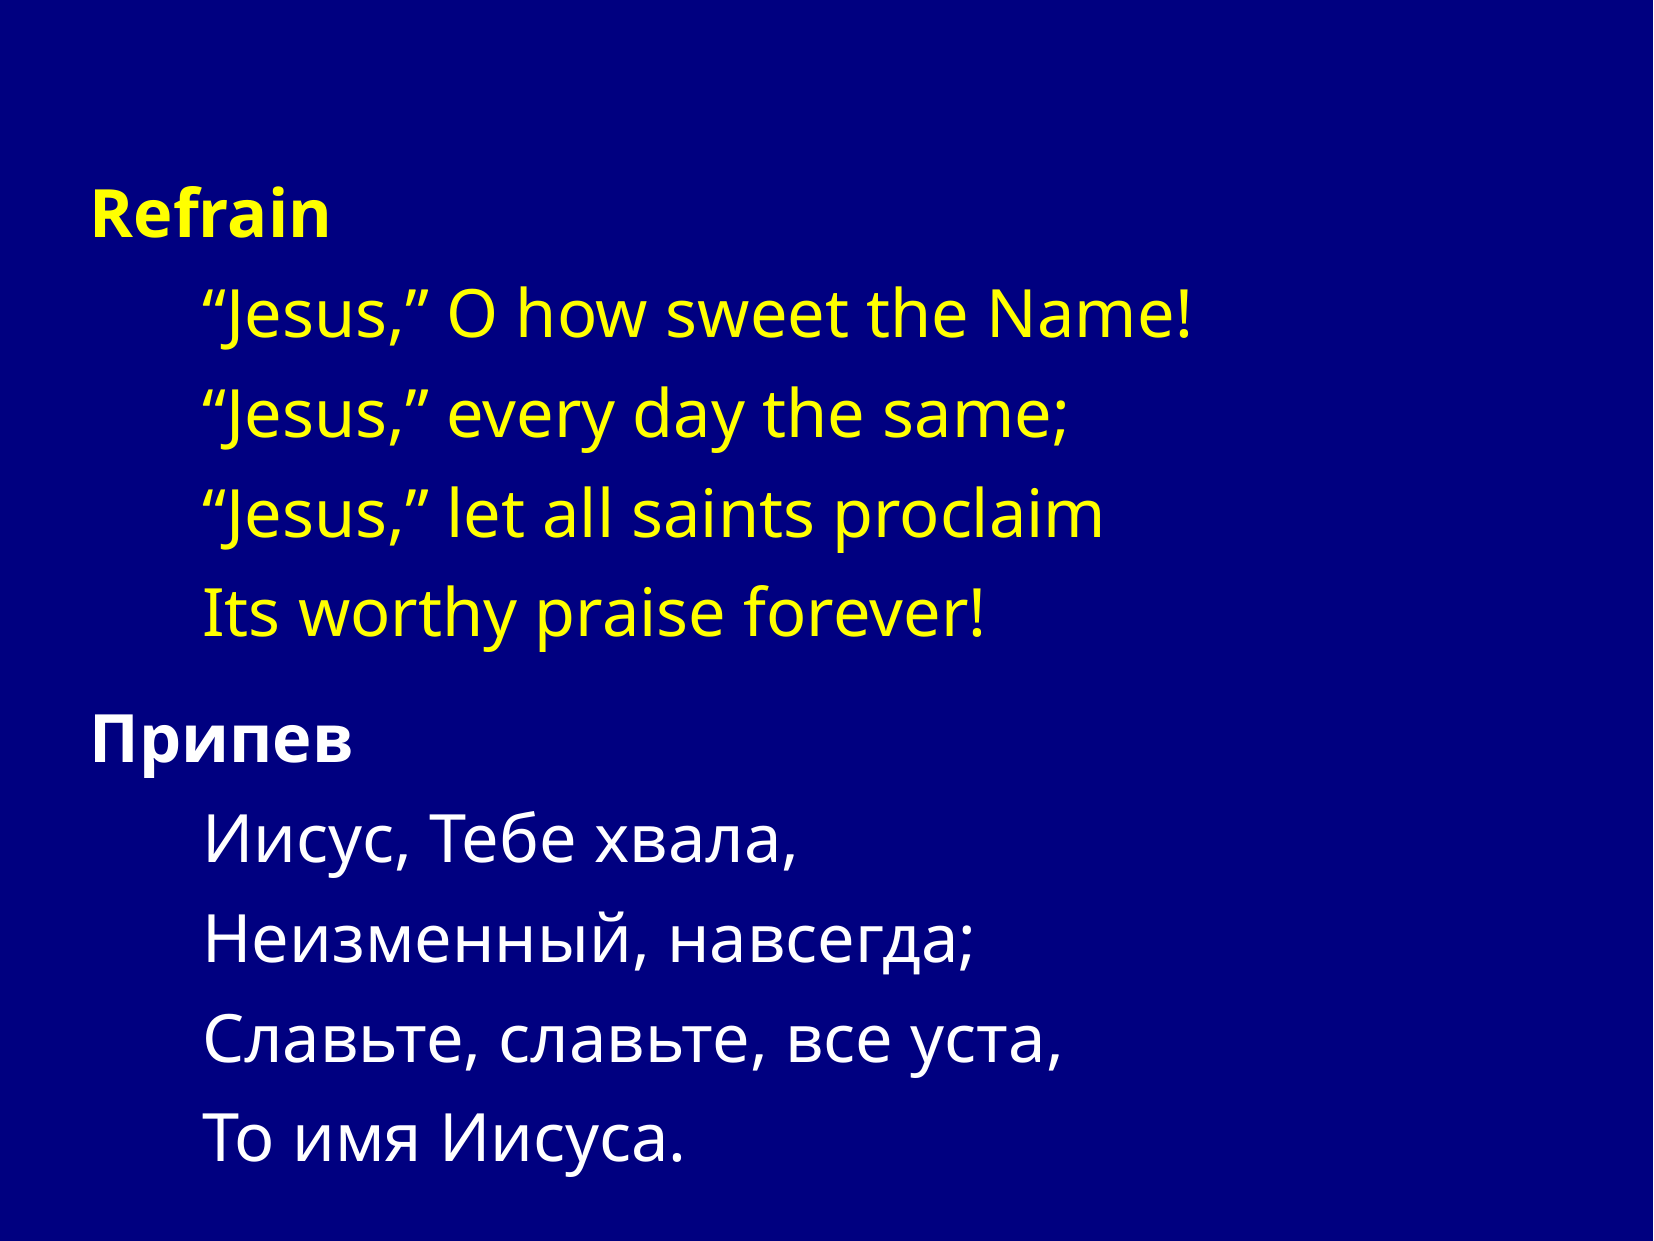

Refrain
	“Jesus,” O how sweet the Name!
	“Jesus,” every day the same;
	“Jesus,” let all saints proclaim
	Its worthy praise forever!
Припев
	Иисус, Тебе хвала,
	Неизменный, навсегда;
	Славьте, славьте, все уста,
	То имя Иисуса.